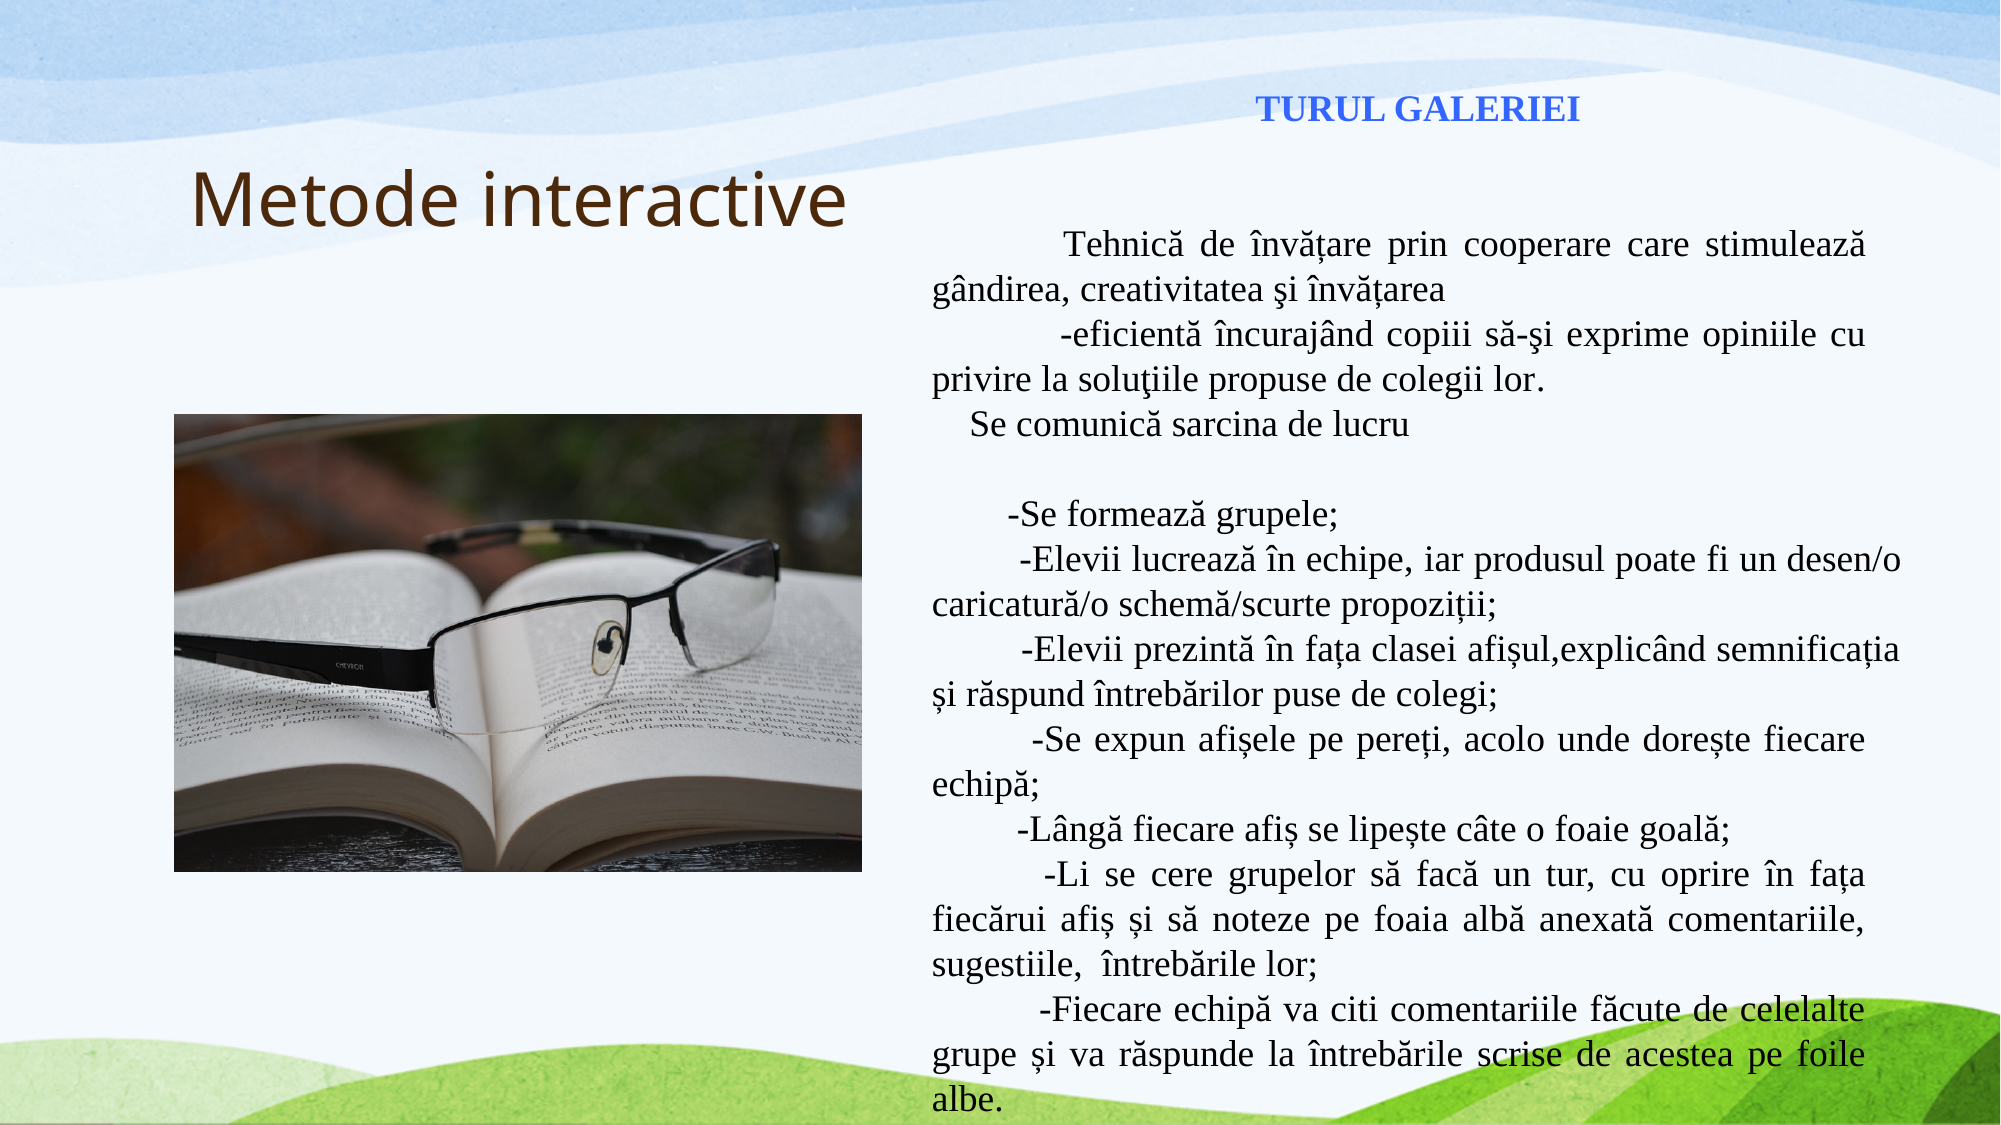

# Metode interactive
TURUL GALERIEI
 Tehnică de învățare prin cooperare care stimulează gândirea, creativitatea şi învățarea
 -eficientă încurajând copiii să-şi exprime opiniile cu privire la soluţiile propuse de colegii lor.
Se comunică sarcina de lucru
 -Se formează grupele;
 -Elevii lucrează în echipe, iar produsul poate fi un desen/o caricatură/o schemă/scurte propoziții;
 -Elevii prezintă în fața clasei afișul,explicând semnificația și răspund întrebărilor puse de colegi;
 -Se expun afișele pe pereți, acolo unde dorește fiecare echipă;
 -Lângă fiecare afiș se lipește câte o foaie goală;
 -Li se cere grupelor să facă un tur, cu oprire în fața fiecărui afiș și să noteze pe foaia albă anexată comentariile, sugestiile, întrebările lor;
 -Fiecare echipă va citi comentariile făcute de celelalte grupe și va răspunde la întrebările scrise de acestea pe foile albe.